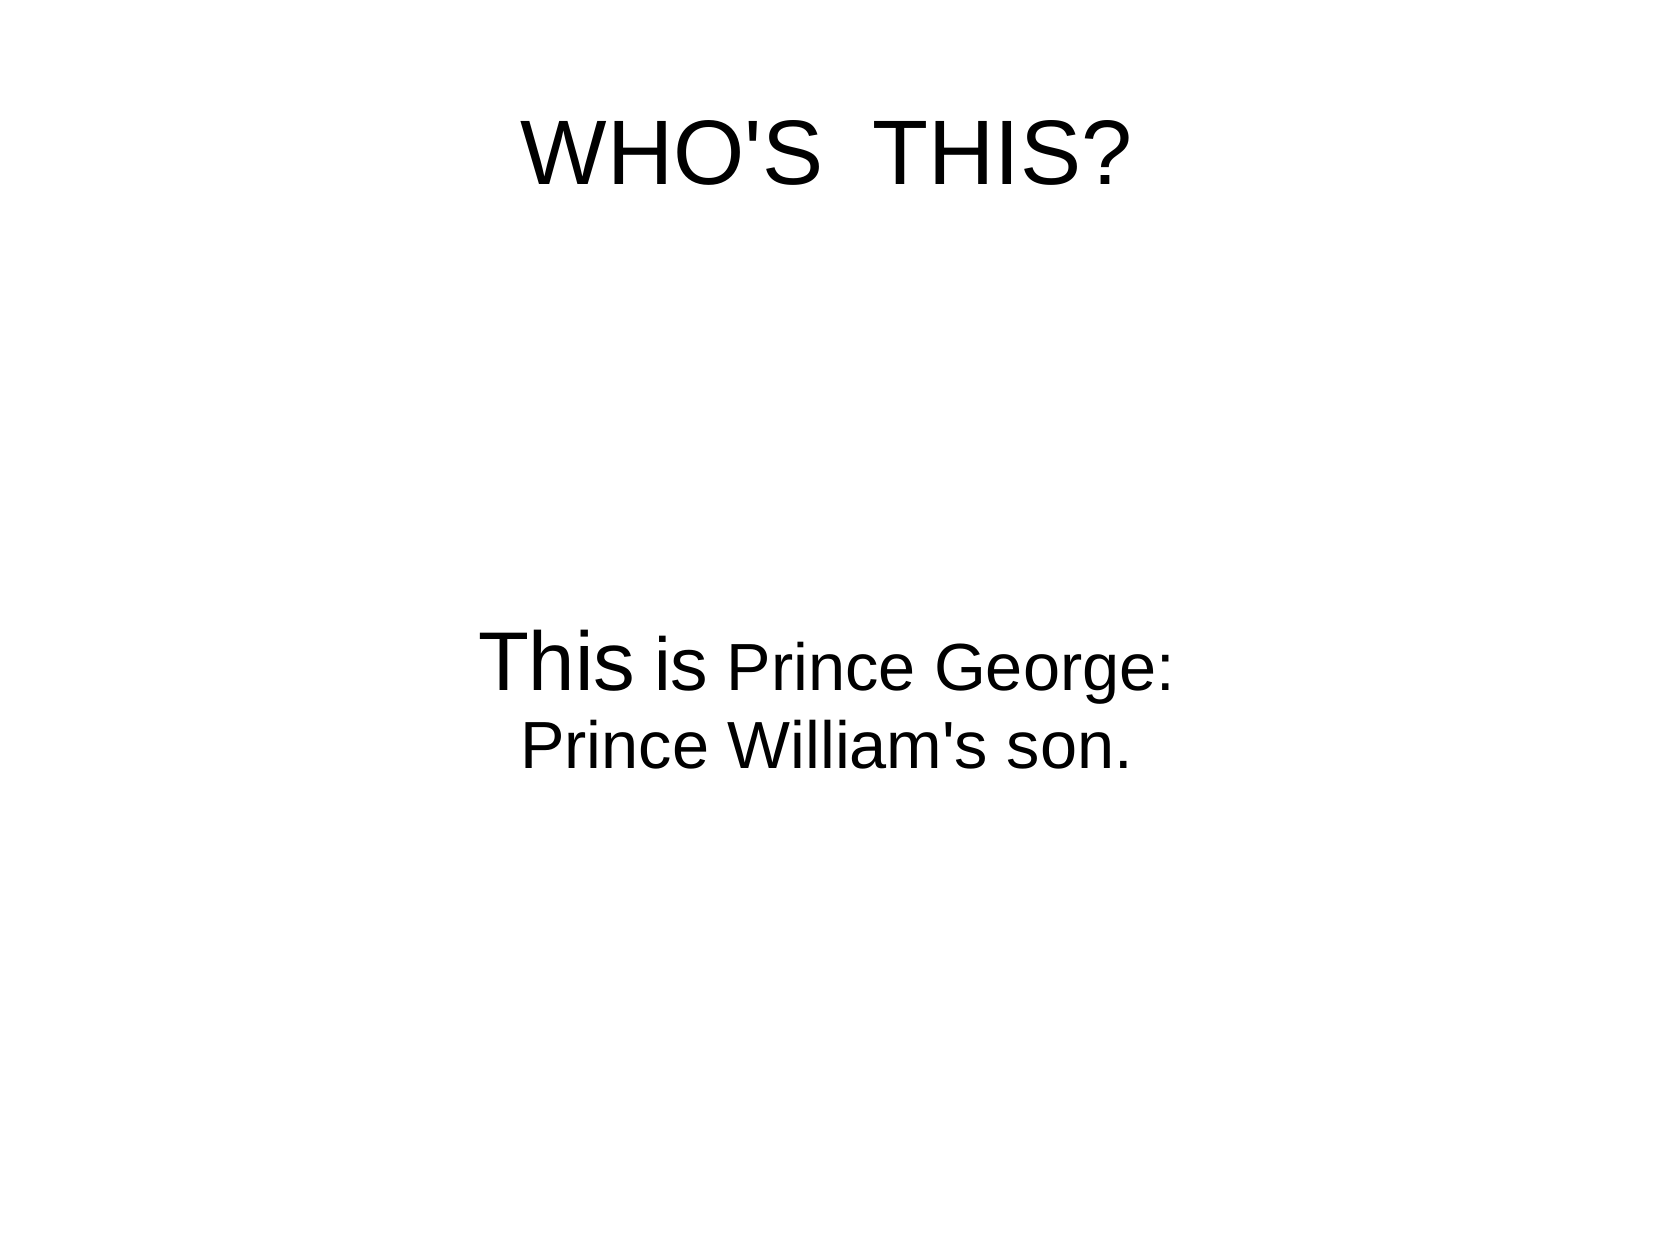

# WHO'S THIS?
This is Prince George:
Prince William's son.